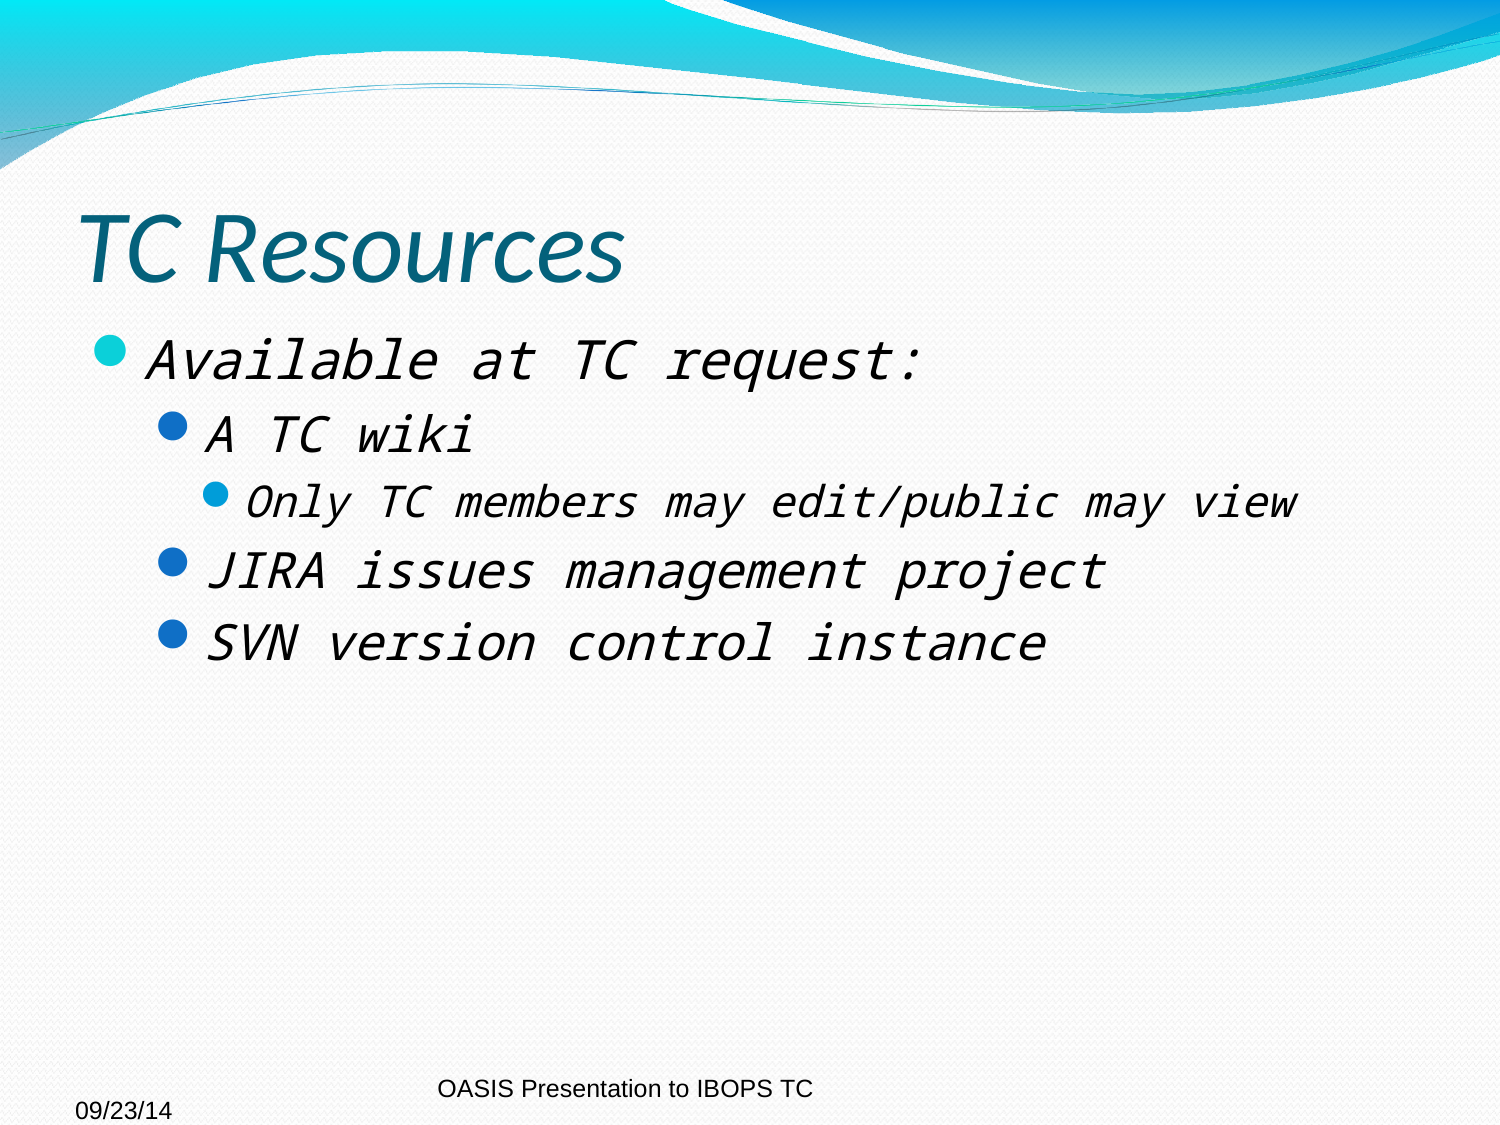

TC Resources
Available at TC request:
A TC wiki
Only TC members may edit/public may view
JIRA issues management project
SVN version control instance
OASIS Presentation to IBOPS TC
09/23/14